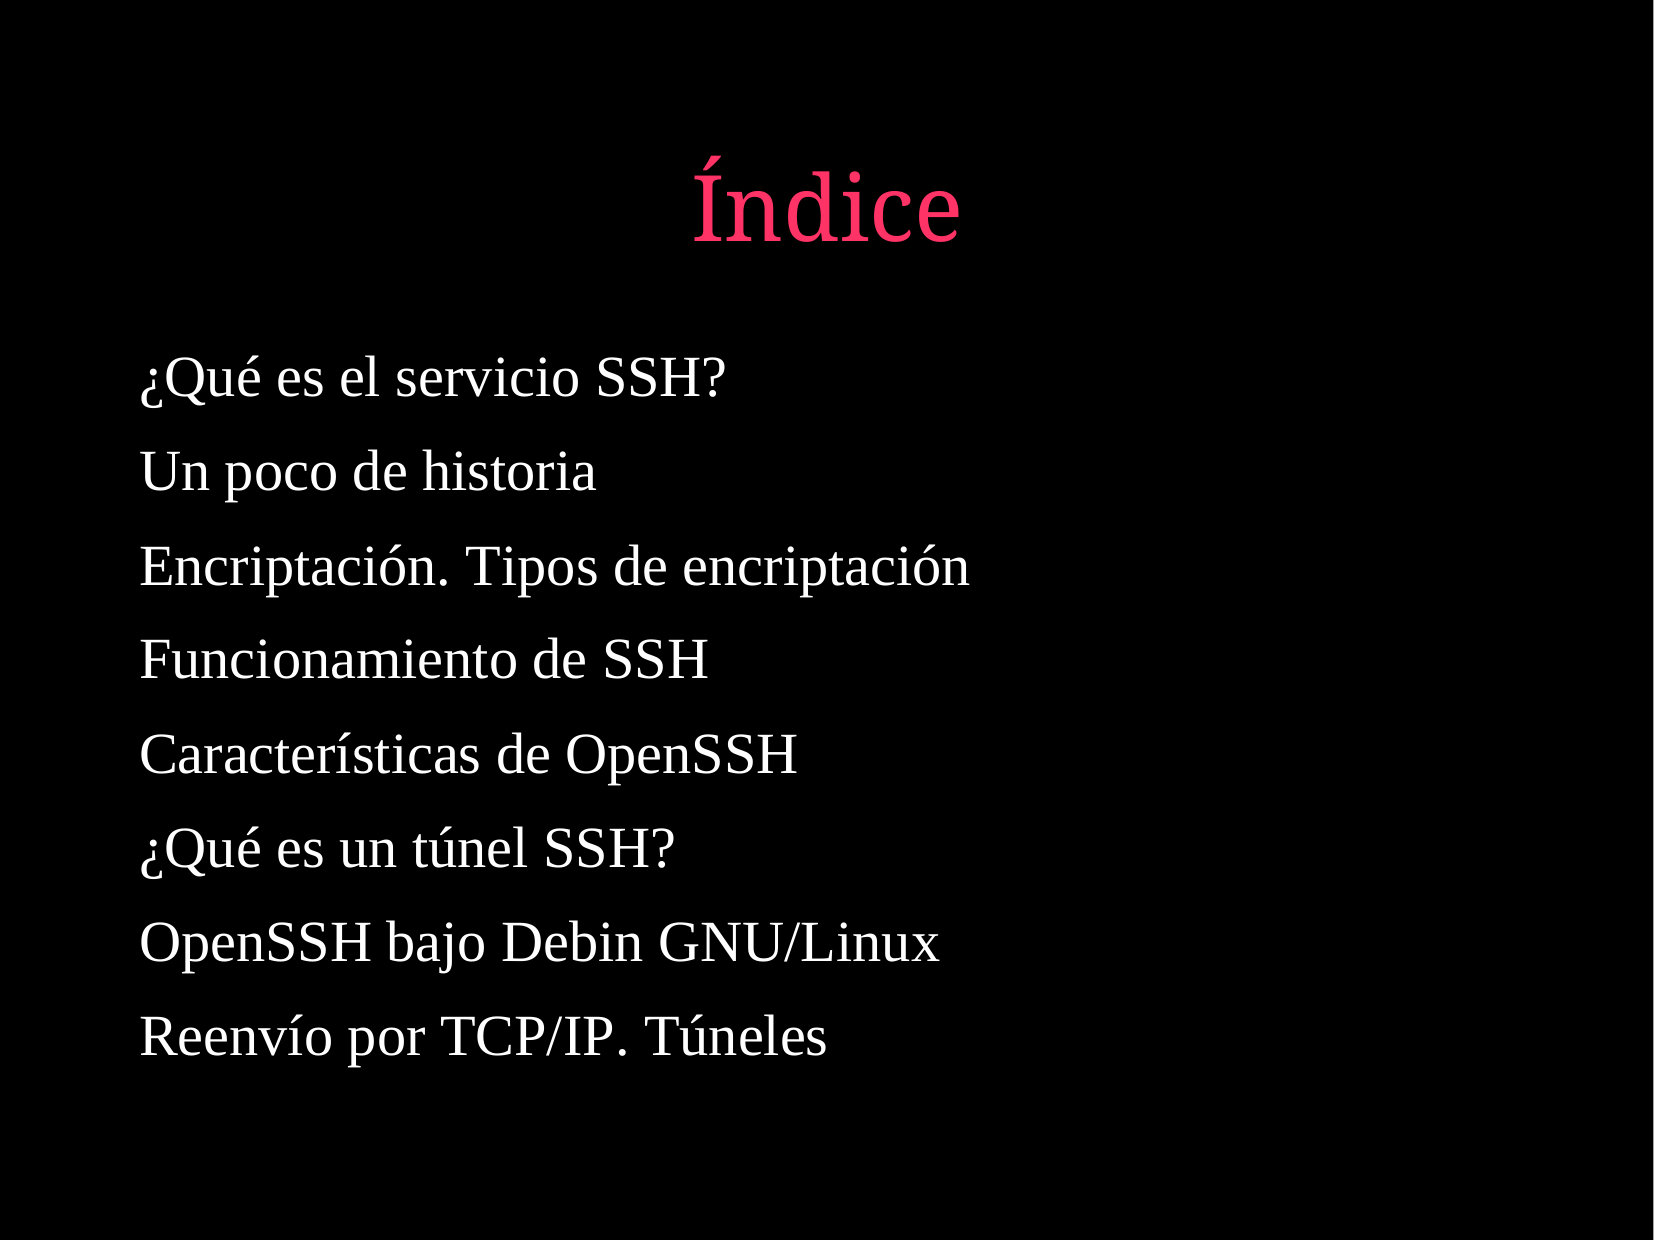

# Índice
¿Qué es el servicio SSH?
Un poco de historia
Encriptación. Tipos de encriptación
Funcionamiento de SSH
Características de OpenSSH
¿Qué es un túnel SSH?
OpenSSH bajo Debin GNU/Linux
Reenvío por TCP/IP. Túneles